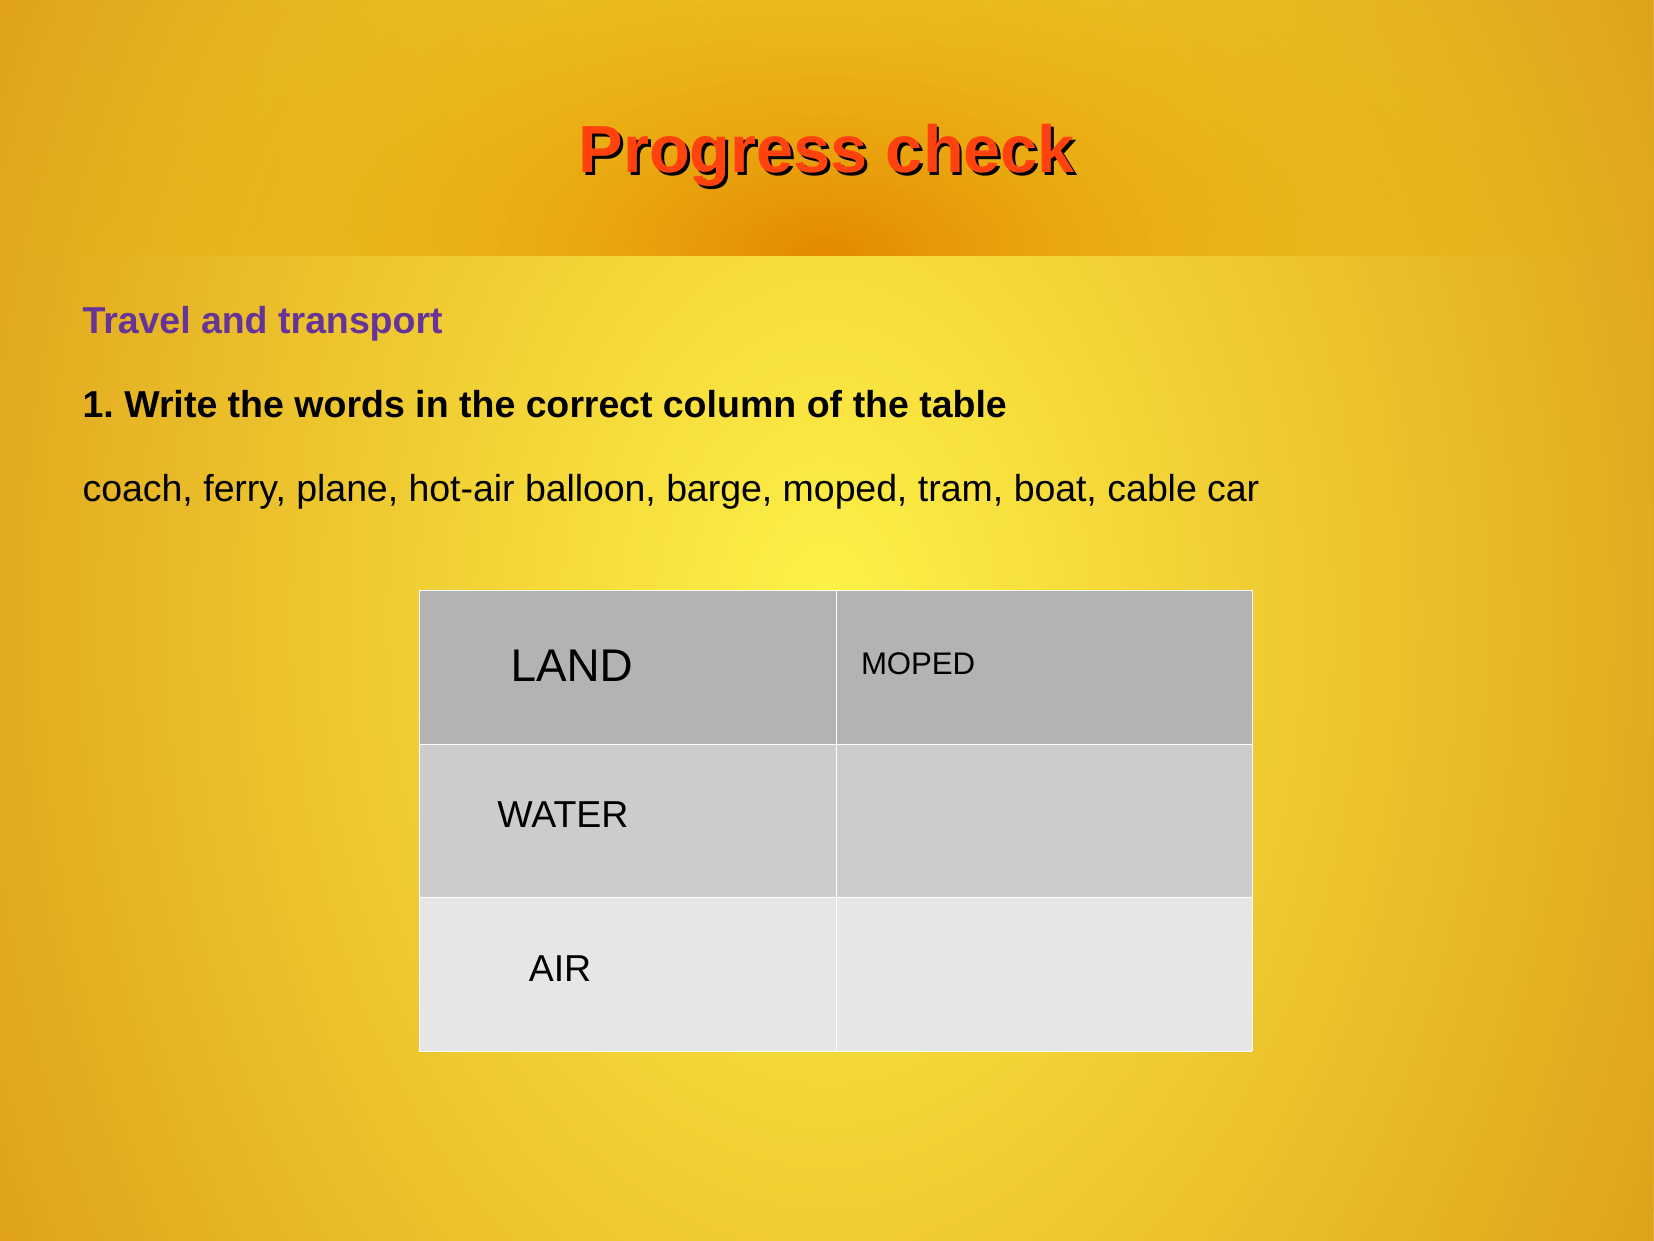

# Progress check
Travel and transport
1. Write the words in the correct column of the table
coach, ferry, plane, hot-air balloon, barge, moped, tram, boat, cable car
| LAND | MOPED |
| --- | --- |
| WATER | |
| AIR | |